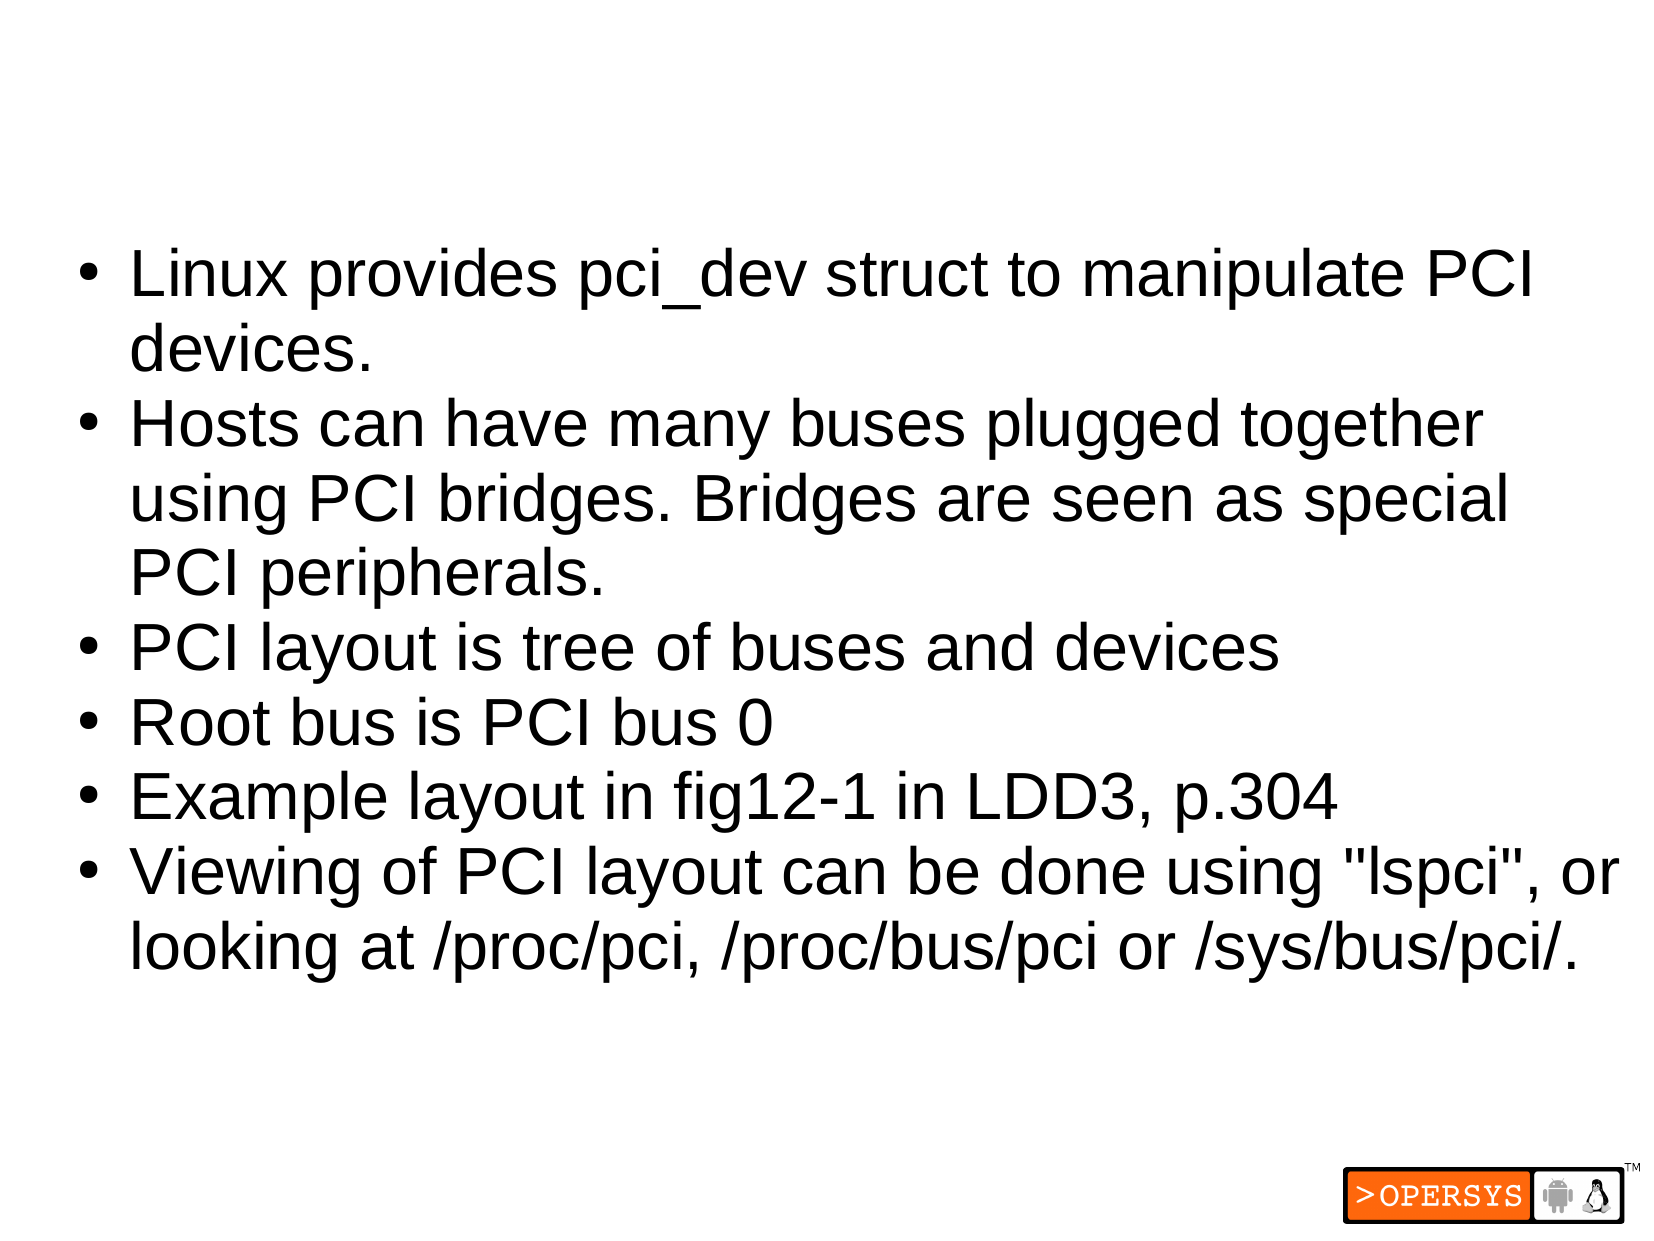

# Linux provides pci_dev struct to manipulate PCI devices.
Hosts can have many buses plugged together using PCI bridges. Bridges are seen as special PCI peripherals.
PCI layout is tree of buses and devices
Root bus is PCI bus 0
Example layout in fig12-1 in LDD3, p.304
Viewing of PCI layout can be done using "lspci", or looking at /proc/pci, /proc/bus/pci or /sys/bus/pci/.